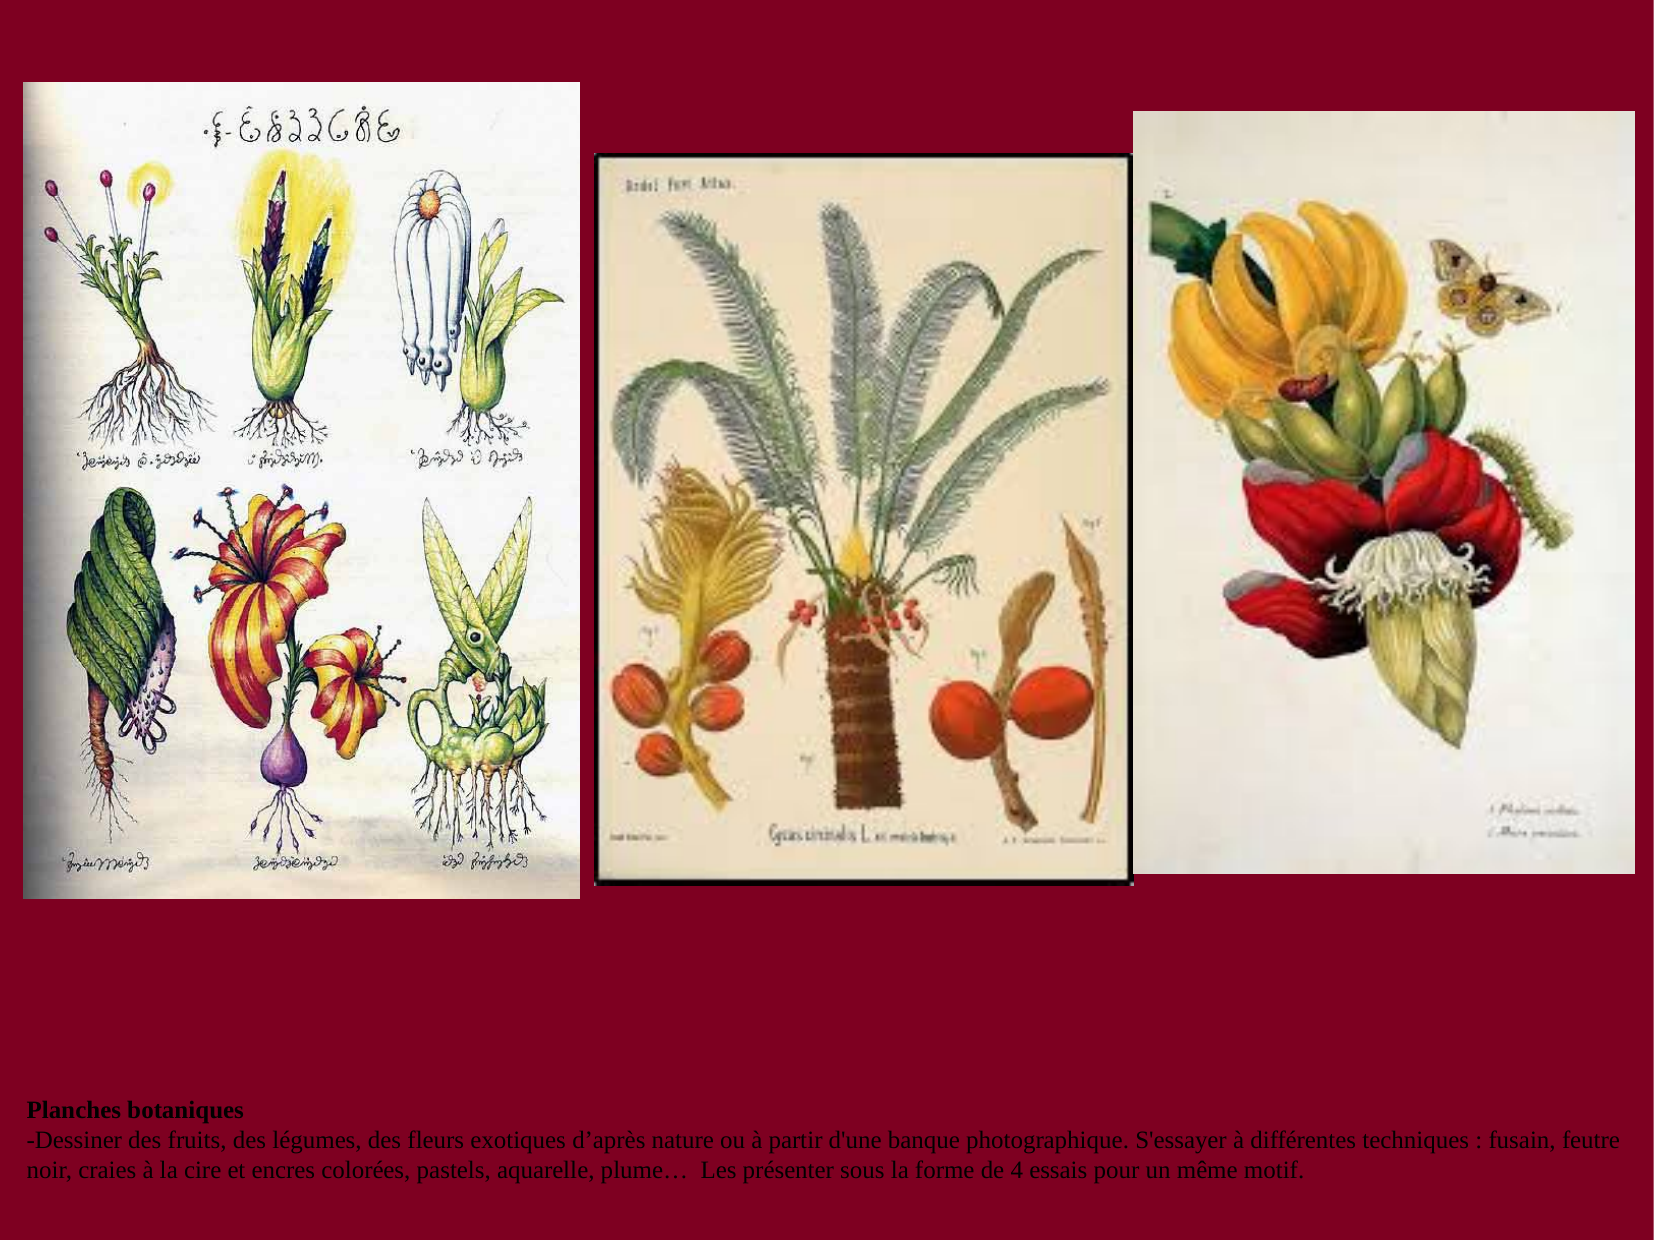

# Planches botaniques -Dessiner des fruits, des légumes, des fleurs exotiques d’après nature ou à partir d'une banque photographique. S'essayer à différentes techniques : fusain, feutre noir, craies à la cire et encres colorées, pastels, aquarelle, plume…  Les présenter sous la forme de 4 essais pour un même motif.